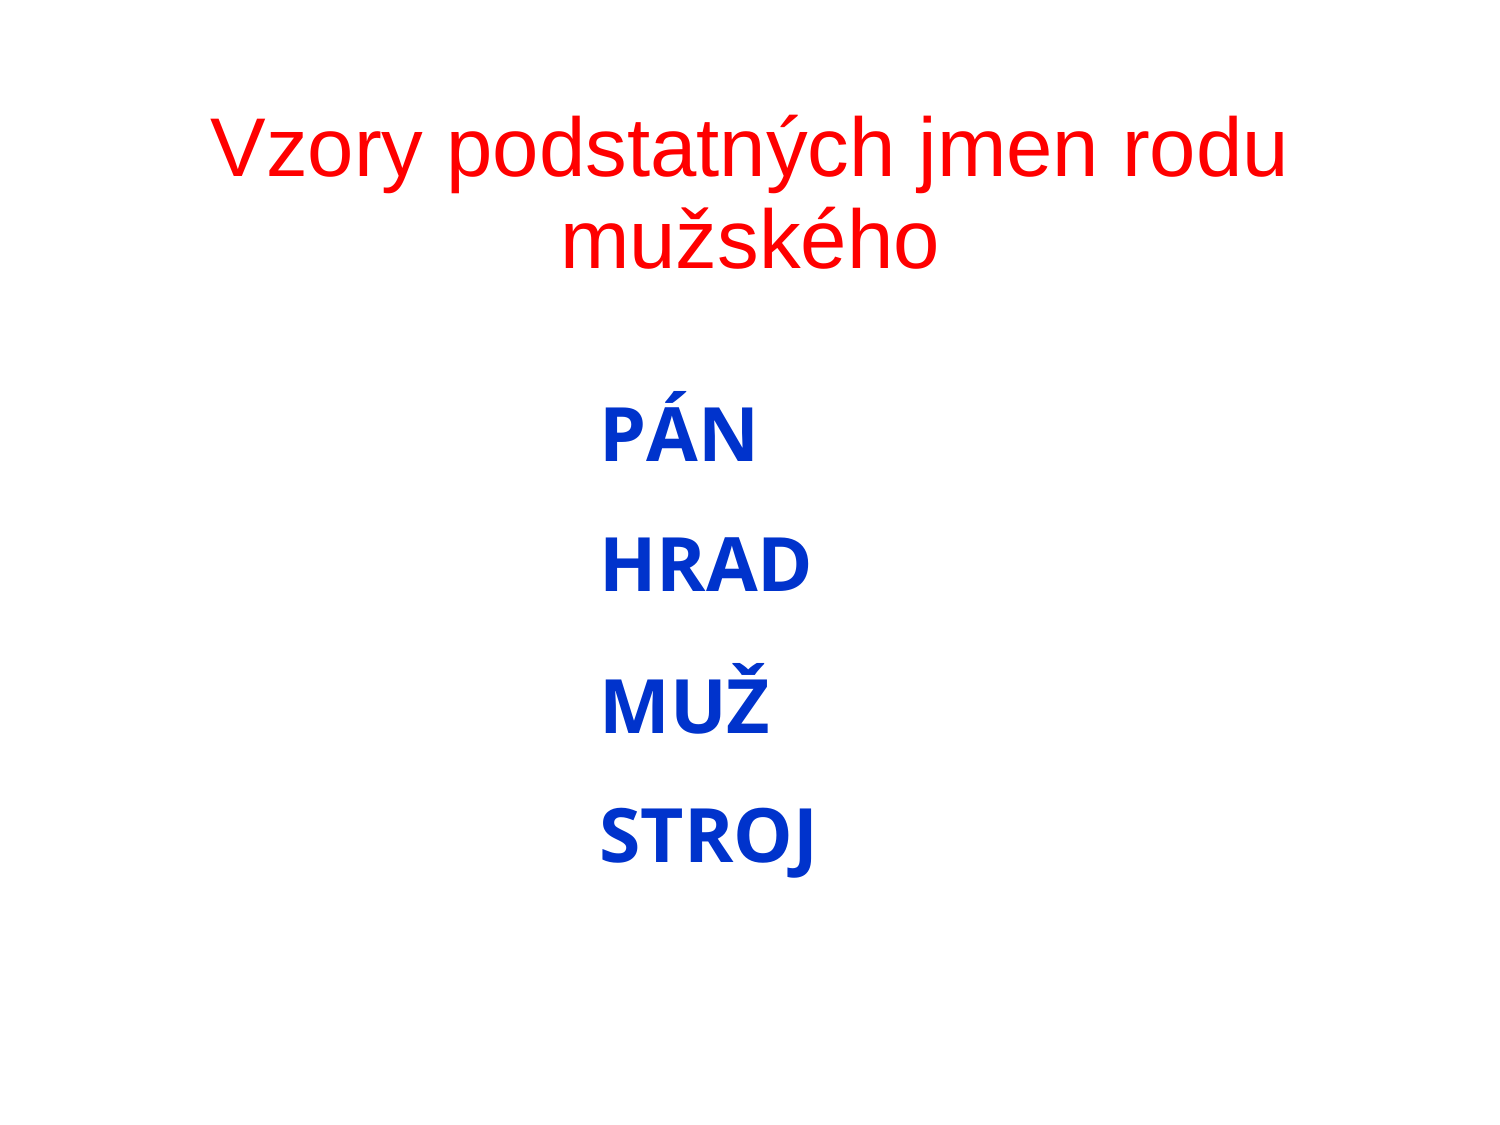

# Vzory podstatných jmen rodu mužského
PÁN
HRAD
MUŽ
STROJ